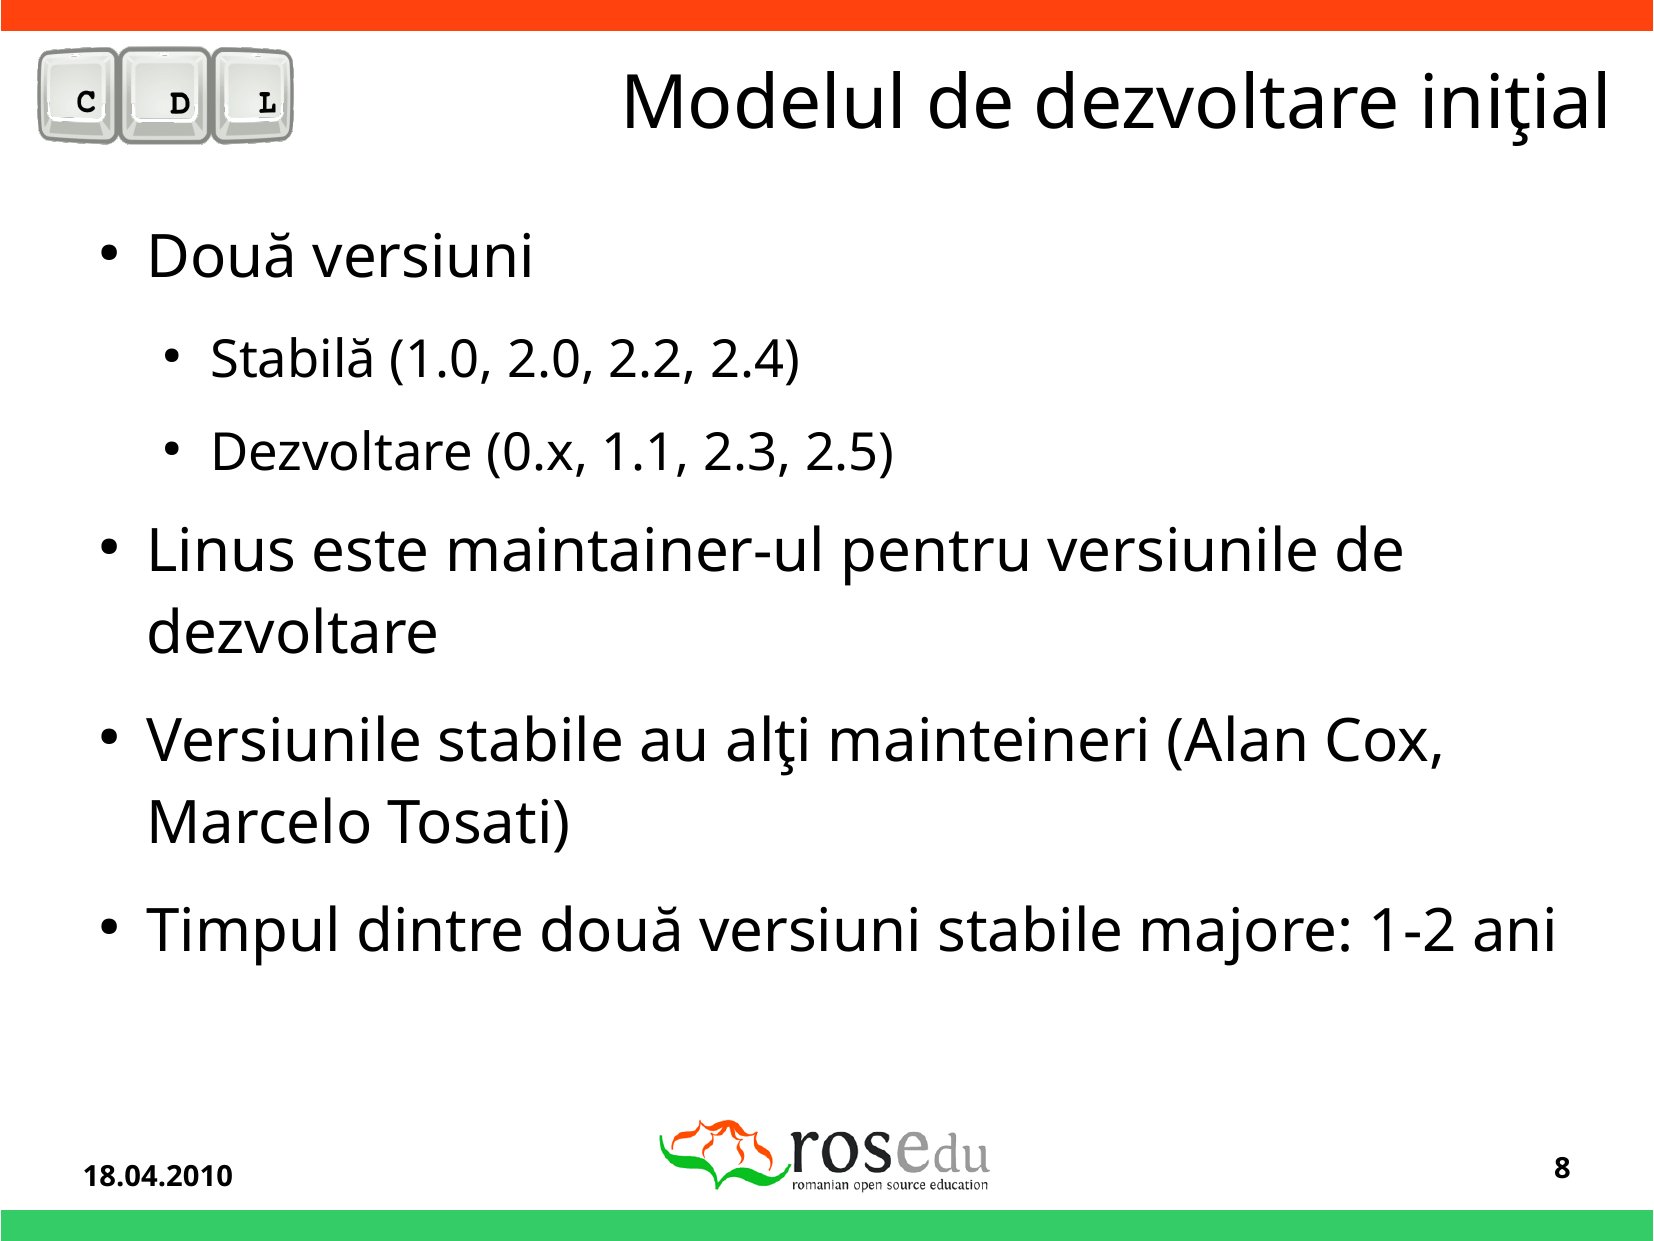

# Modelul de dezvoltare iniţial
Două versiuni
Stabilă (1.0, 2.0, 2.2, 2.4)
Dezvoltare (0.x, 1.1, 2.3, 2.5)
Linus este maintainer-ul pentru versiunile de dezvoltare
Versiunile stabile au alţi mainteineri (Alan Cox, Marcelo Tosati)
Timpul dintre două versiuni stabile majore: 1-2 ani
8
18.04.2010